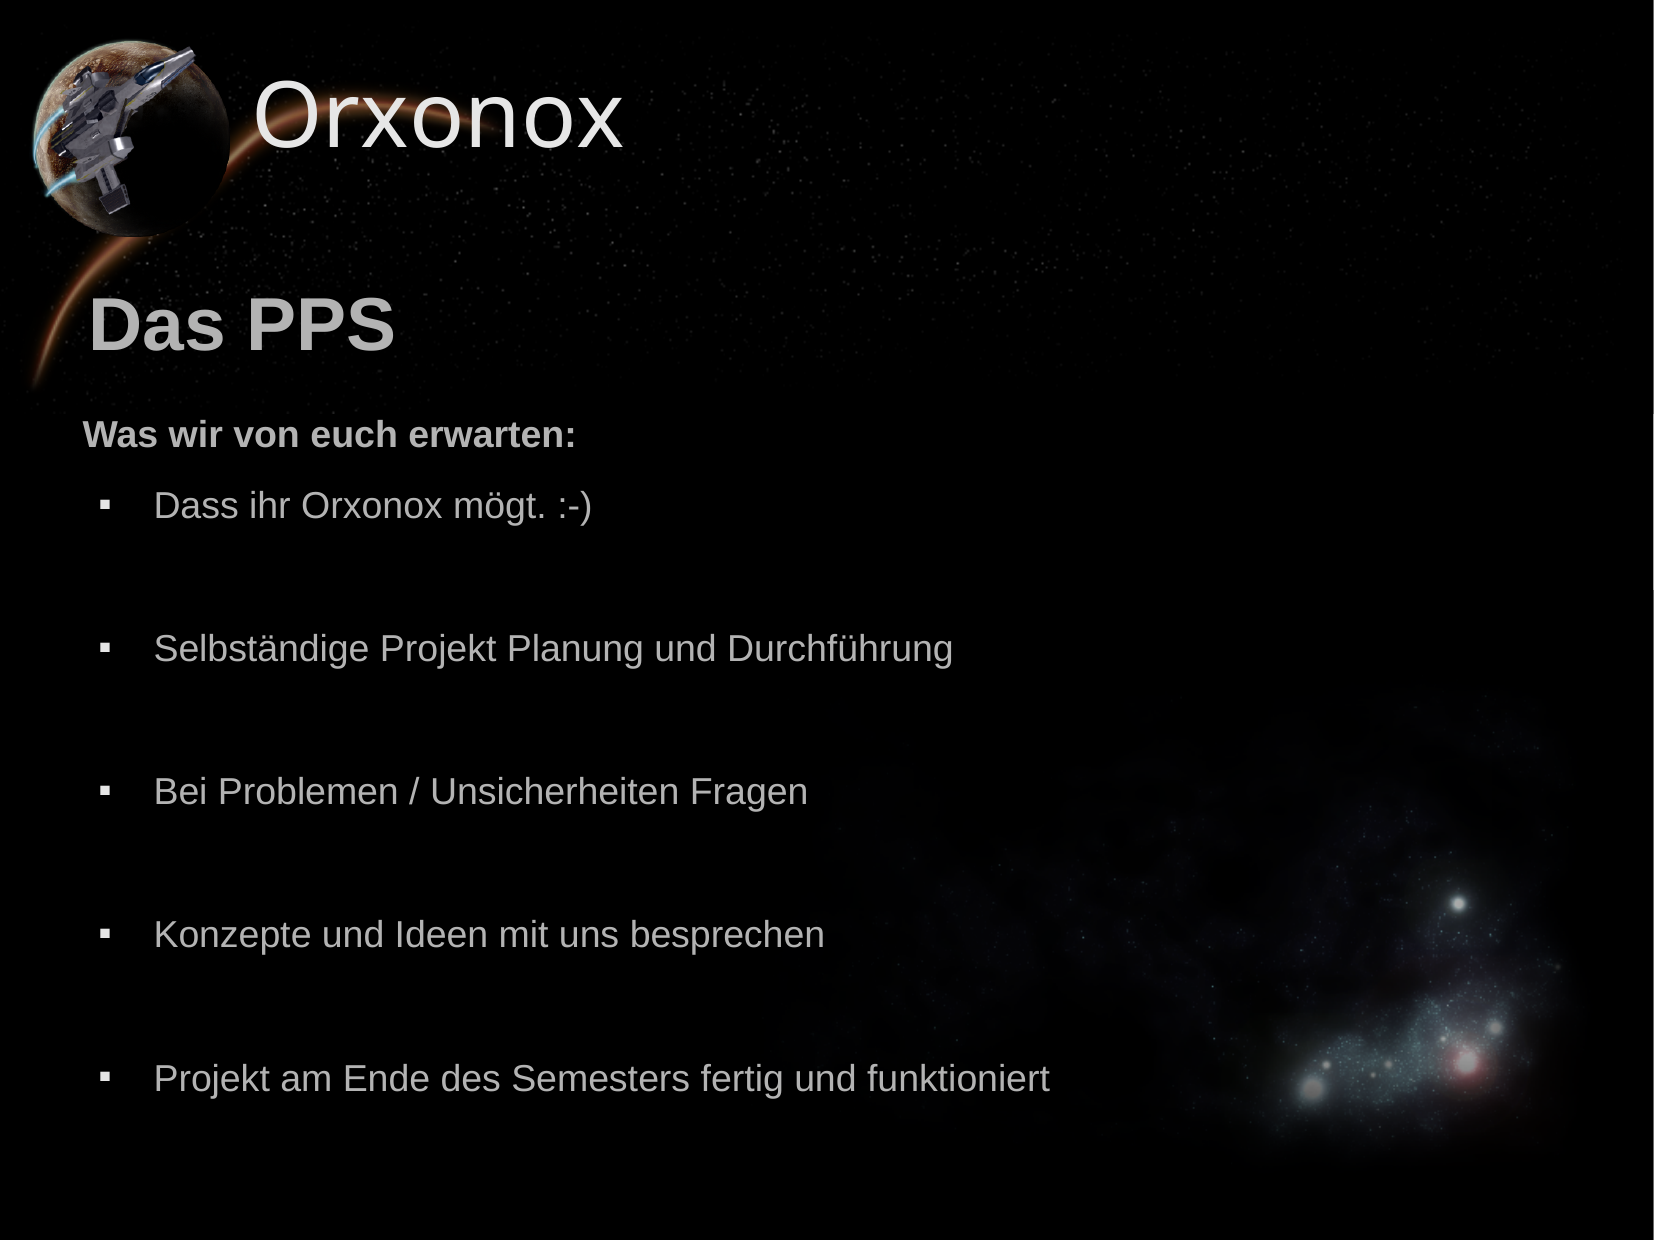

# Das PPS
Was wir von euch erwarten:
Dass ihr Orxonox mögt. :-)
Selbständige Projekt Planung und Durchführung
Bei Problemen / Unsicherheiten Fragen
Konzepte und Ideen mit uns besprechen
Projekt am Ende des Semesters fertig und funktioniert